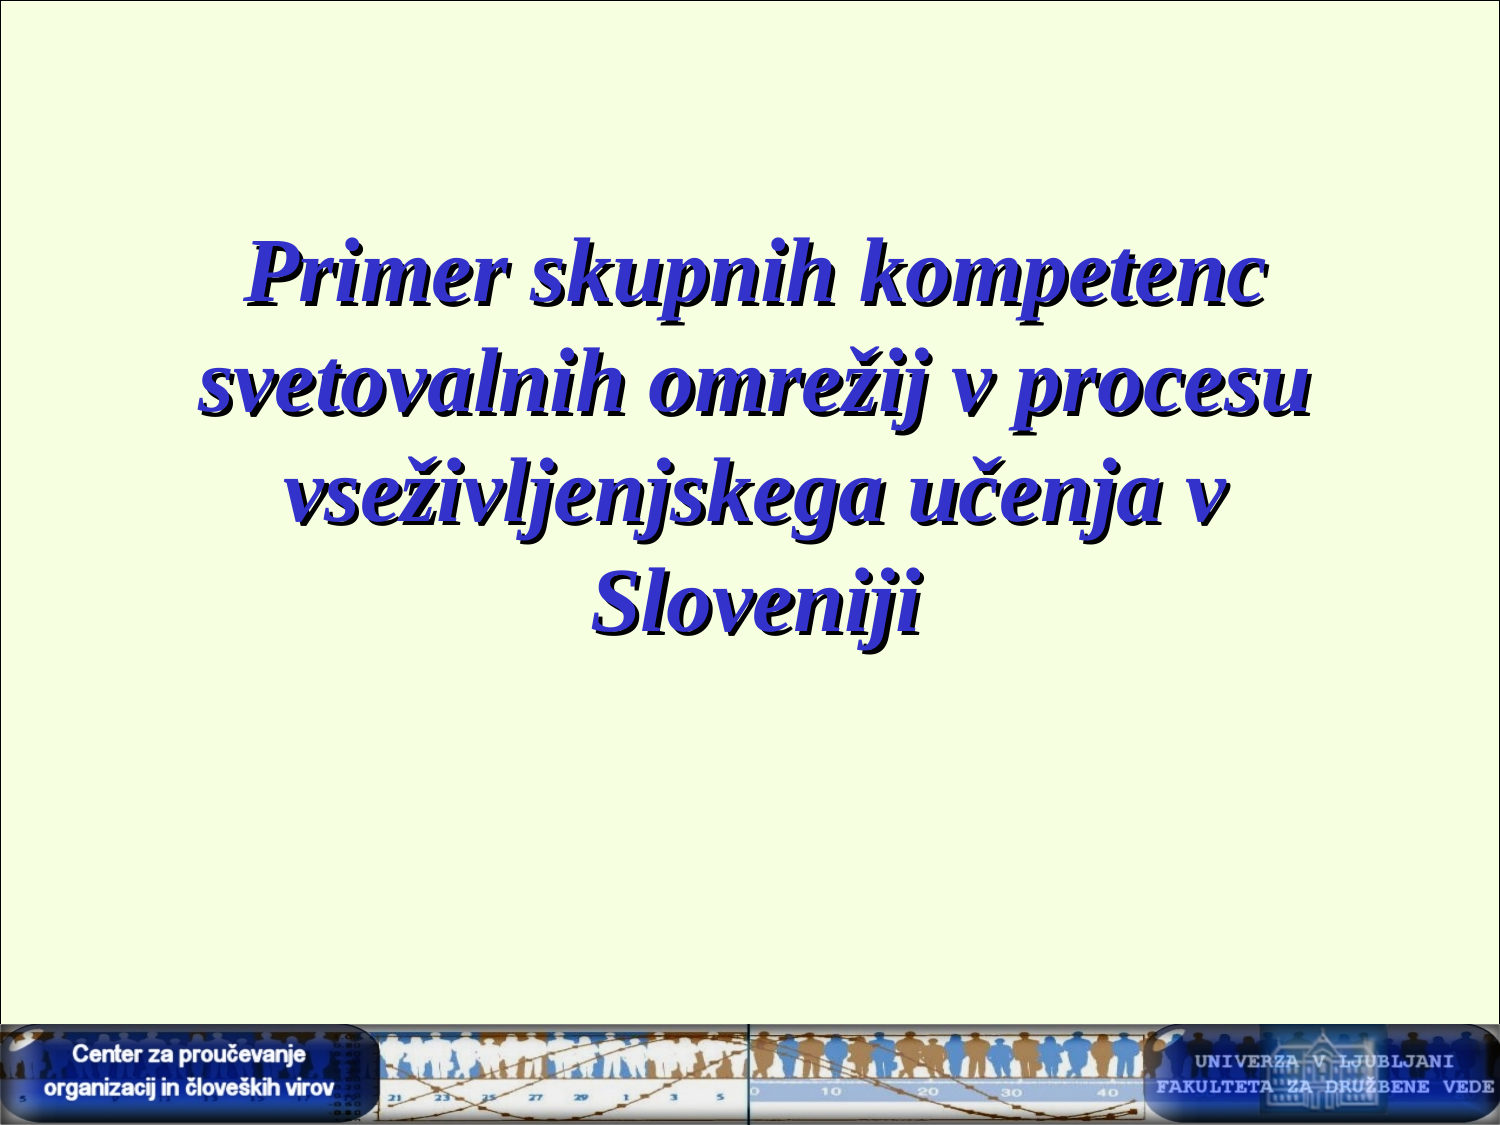

# Primer skupnih kompetenc svetovalnih omrežij v procesu vseživljenjskega učenja v Sloveniji